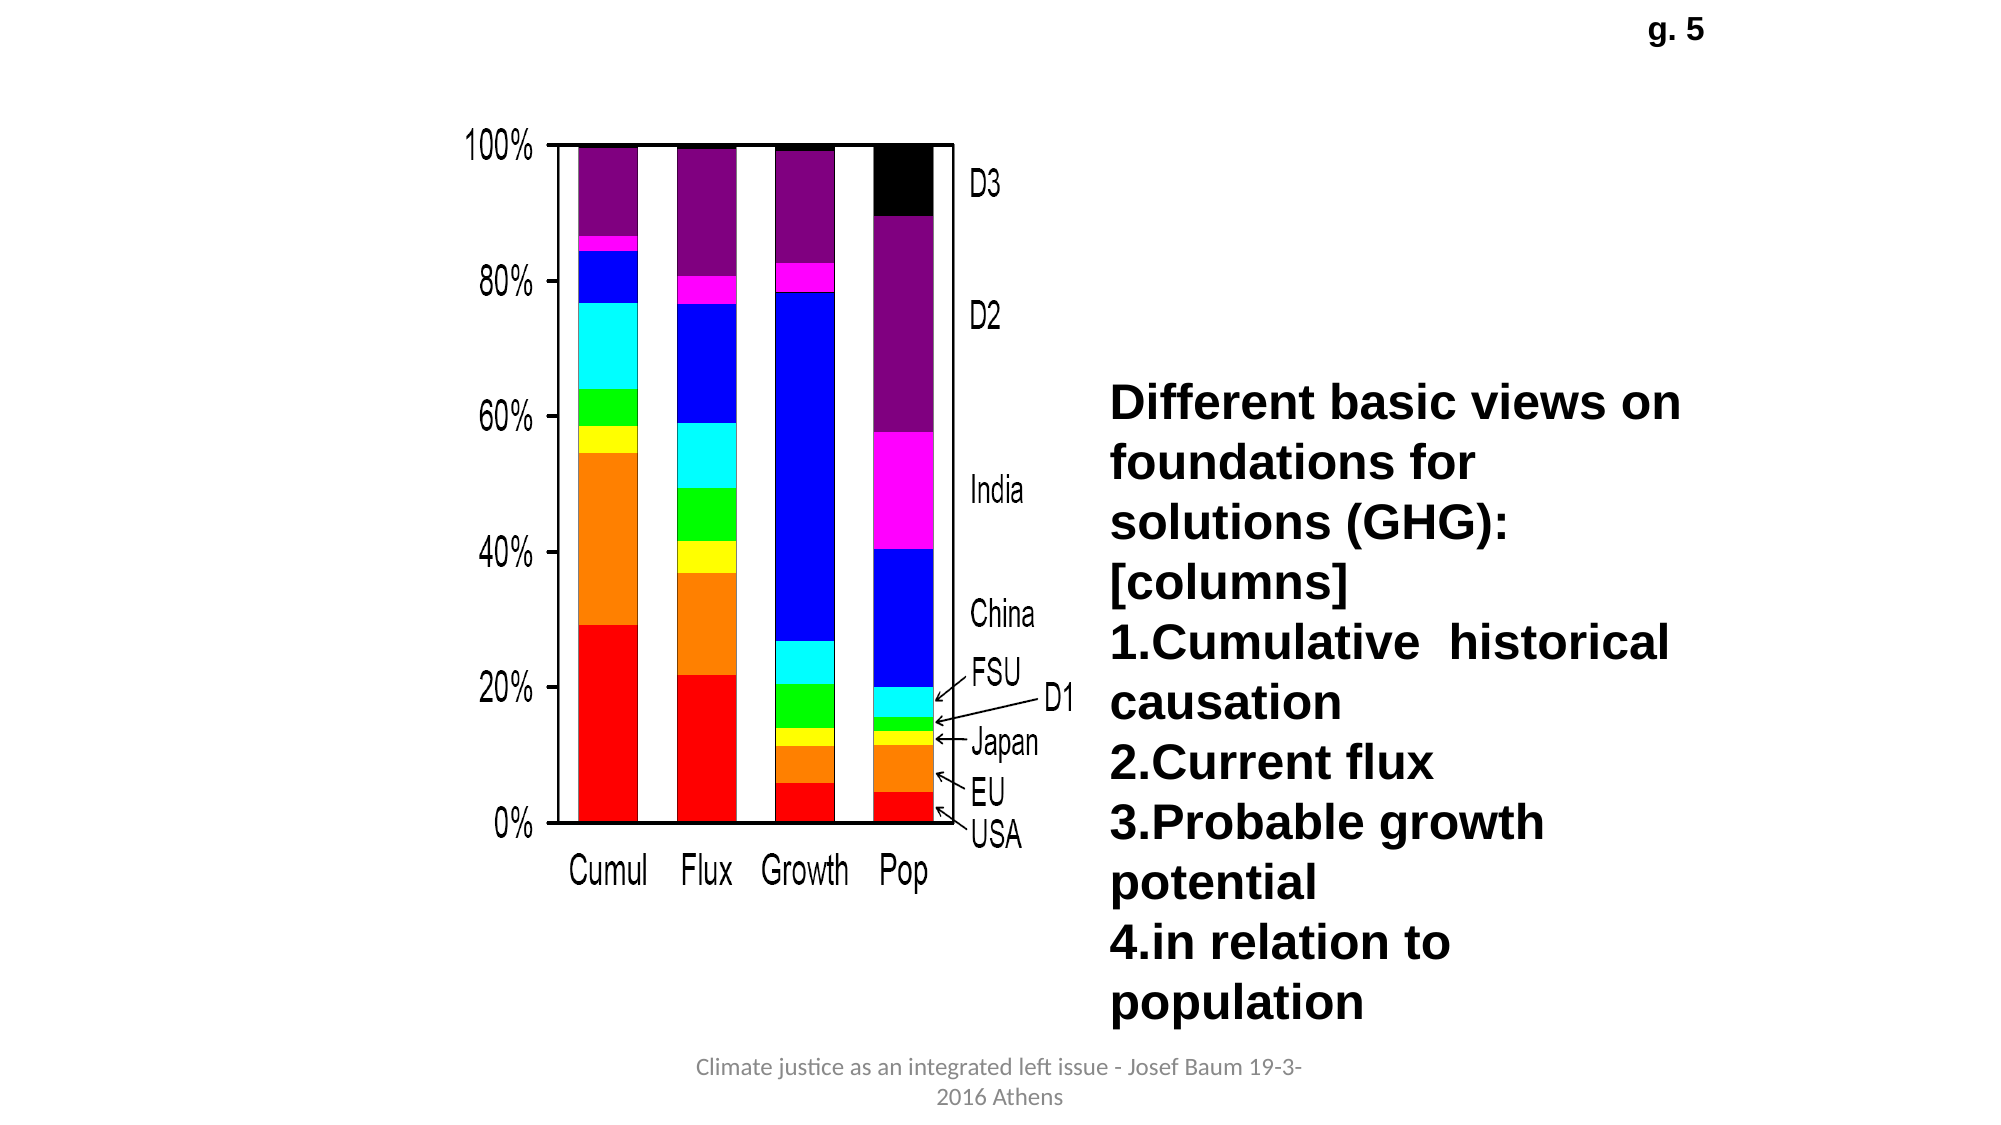

g. 5
Different basic views on foundations for solutions (GHG): [columns]
Cumulative historical causation
Current flux
Probable growth potential
in relation to population
Climate justice as an integrated left issue - Josef Baum 19-3-2016 Athens